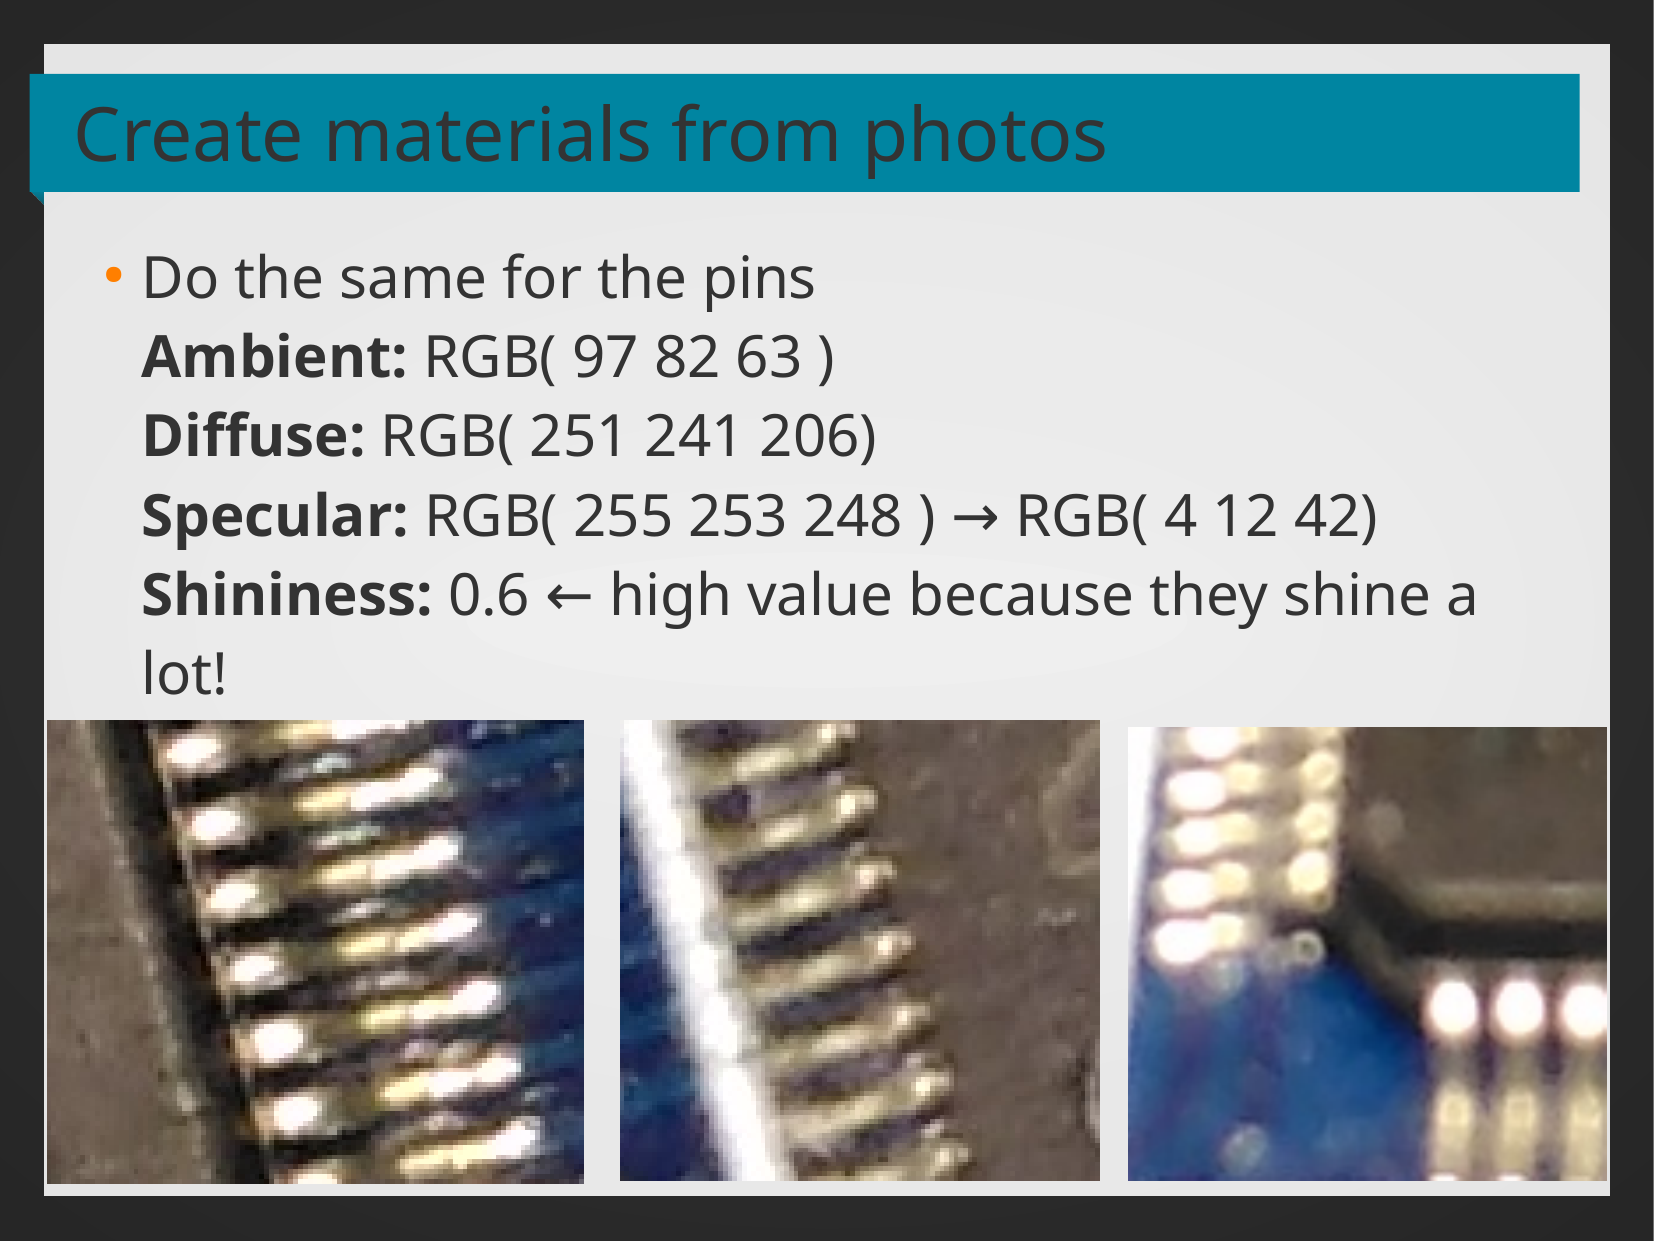

# Create materials from photos
Do the same for the pins
Ambient: RGB( 97 82 63 )
Diffuse: RGB( 251 241 206)
Specular: RGB( 255 253 248 ) → RGB( 4 12 42)
Shininess: 0.6 ← high value because they shine a lot!